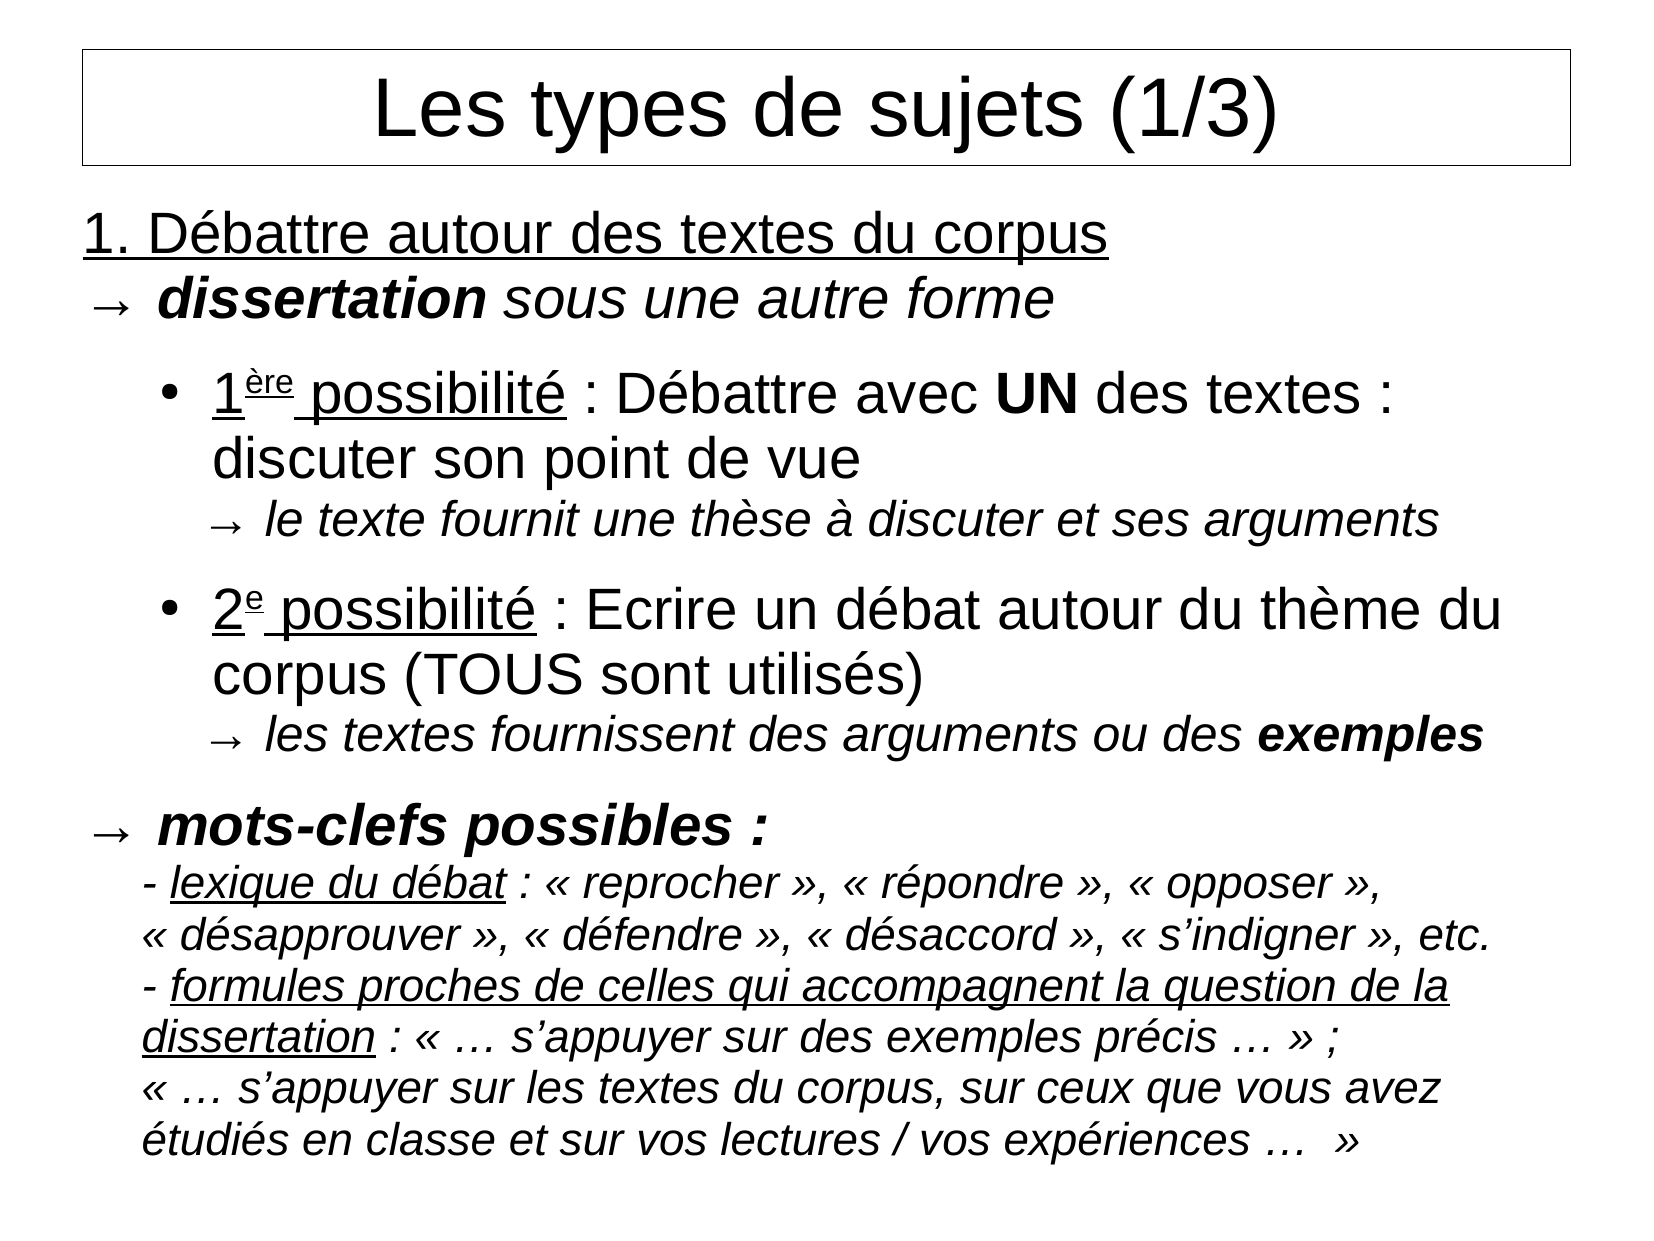

# Les types de sujets (1/3)
1. Débattre autour des textes du corpus
→ dissertation sous une autre forme
1ère possibilité : Débattre avec UN des textes : discuter son point de vue
→ le texte fournit une thèse à discuter et ses arguments
2e possibilité : Ecrire un débat autour du thème du corpus (TOUS sont utilisés)
→ les textes fournissent des arguments ou des exemples
→ mots-clefs possibles :
- lexique du débat : « reprocher », « répondre », « opposer », « désapprouver », « défendre », « désaccord », « s’indigner », etc.
- formules proches de celles qui accompagnent la question de la dissertation : « … s’appuyer sur des exemples précis … » ;
« … s’appuyer sur les textes du corpus, sur ceux que vous avez étudiés en classe et sur vos lectures / vos expériences …  »